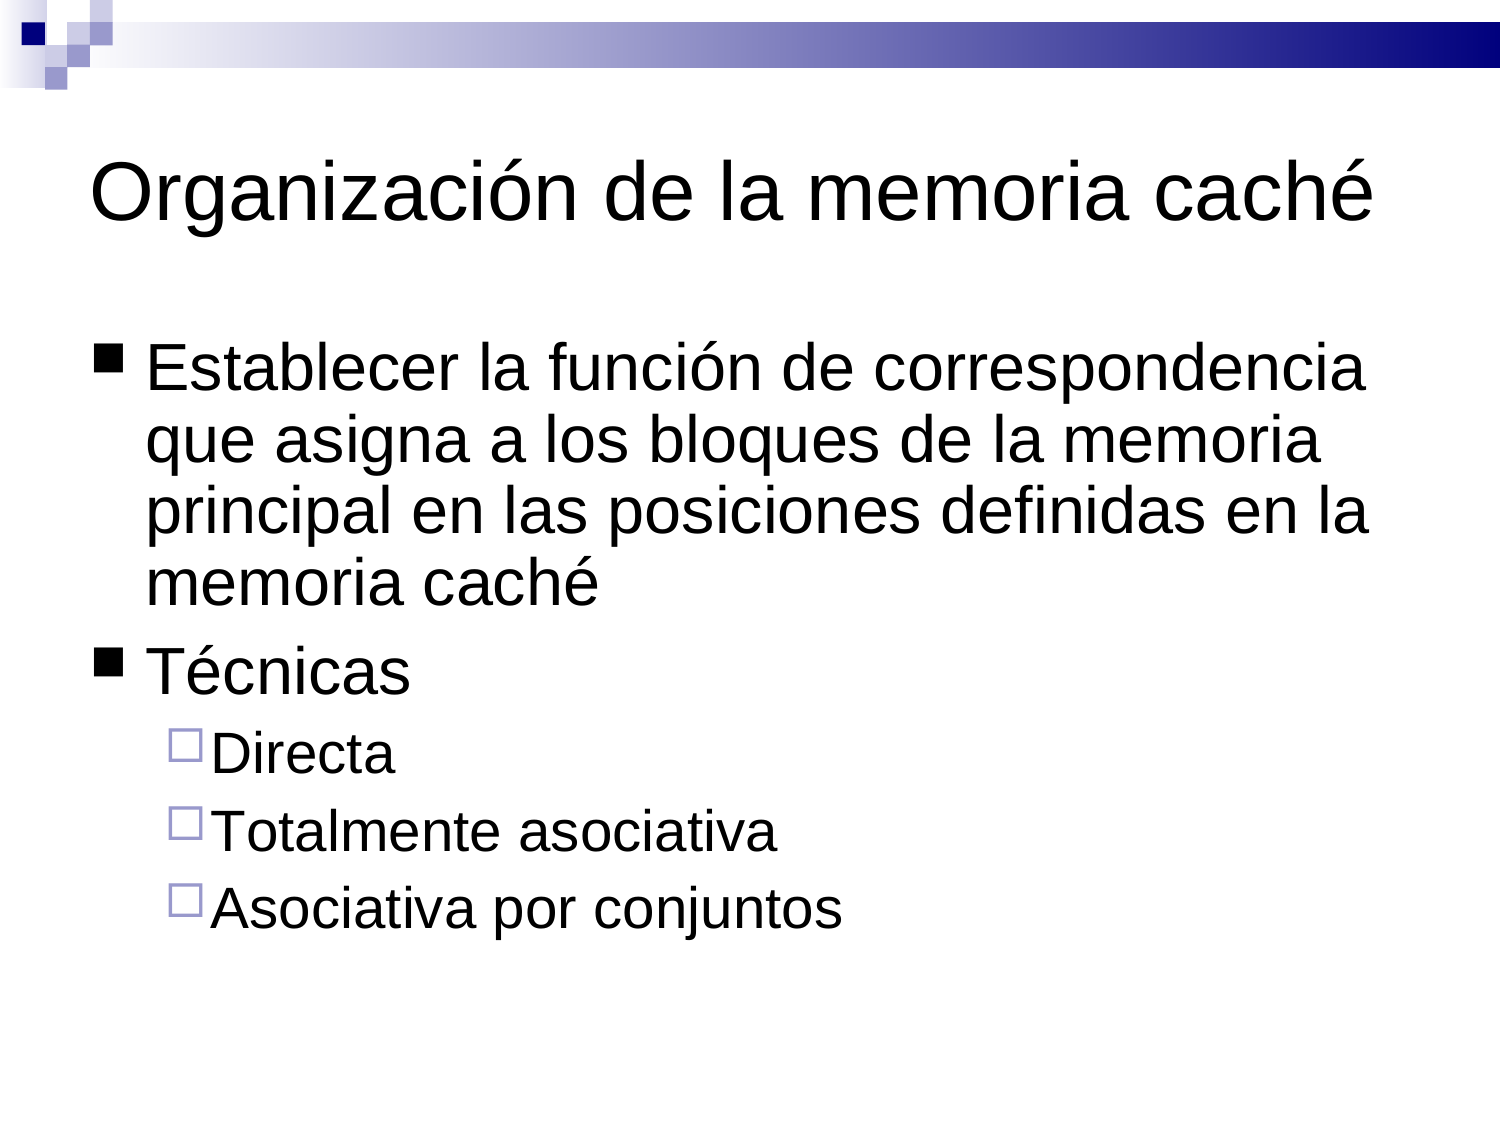

# Organización de la memoria caché
Establecer la función de correspondencia que asigna a los bloques de la memoria principal en las posiciones definidas en la memoria caché
Técnicas
Directa
Totalmente asociativa
Asociativa por conjuntos